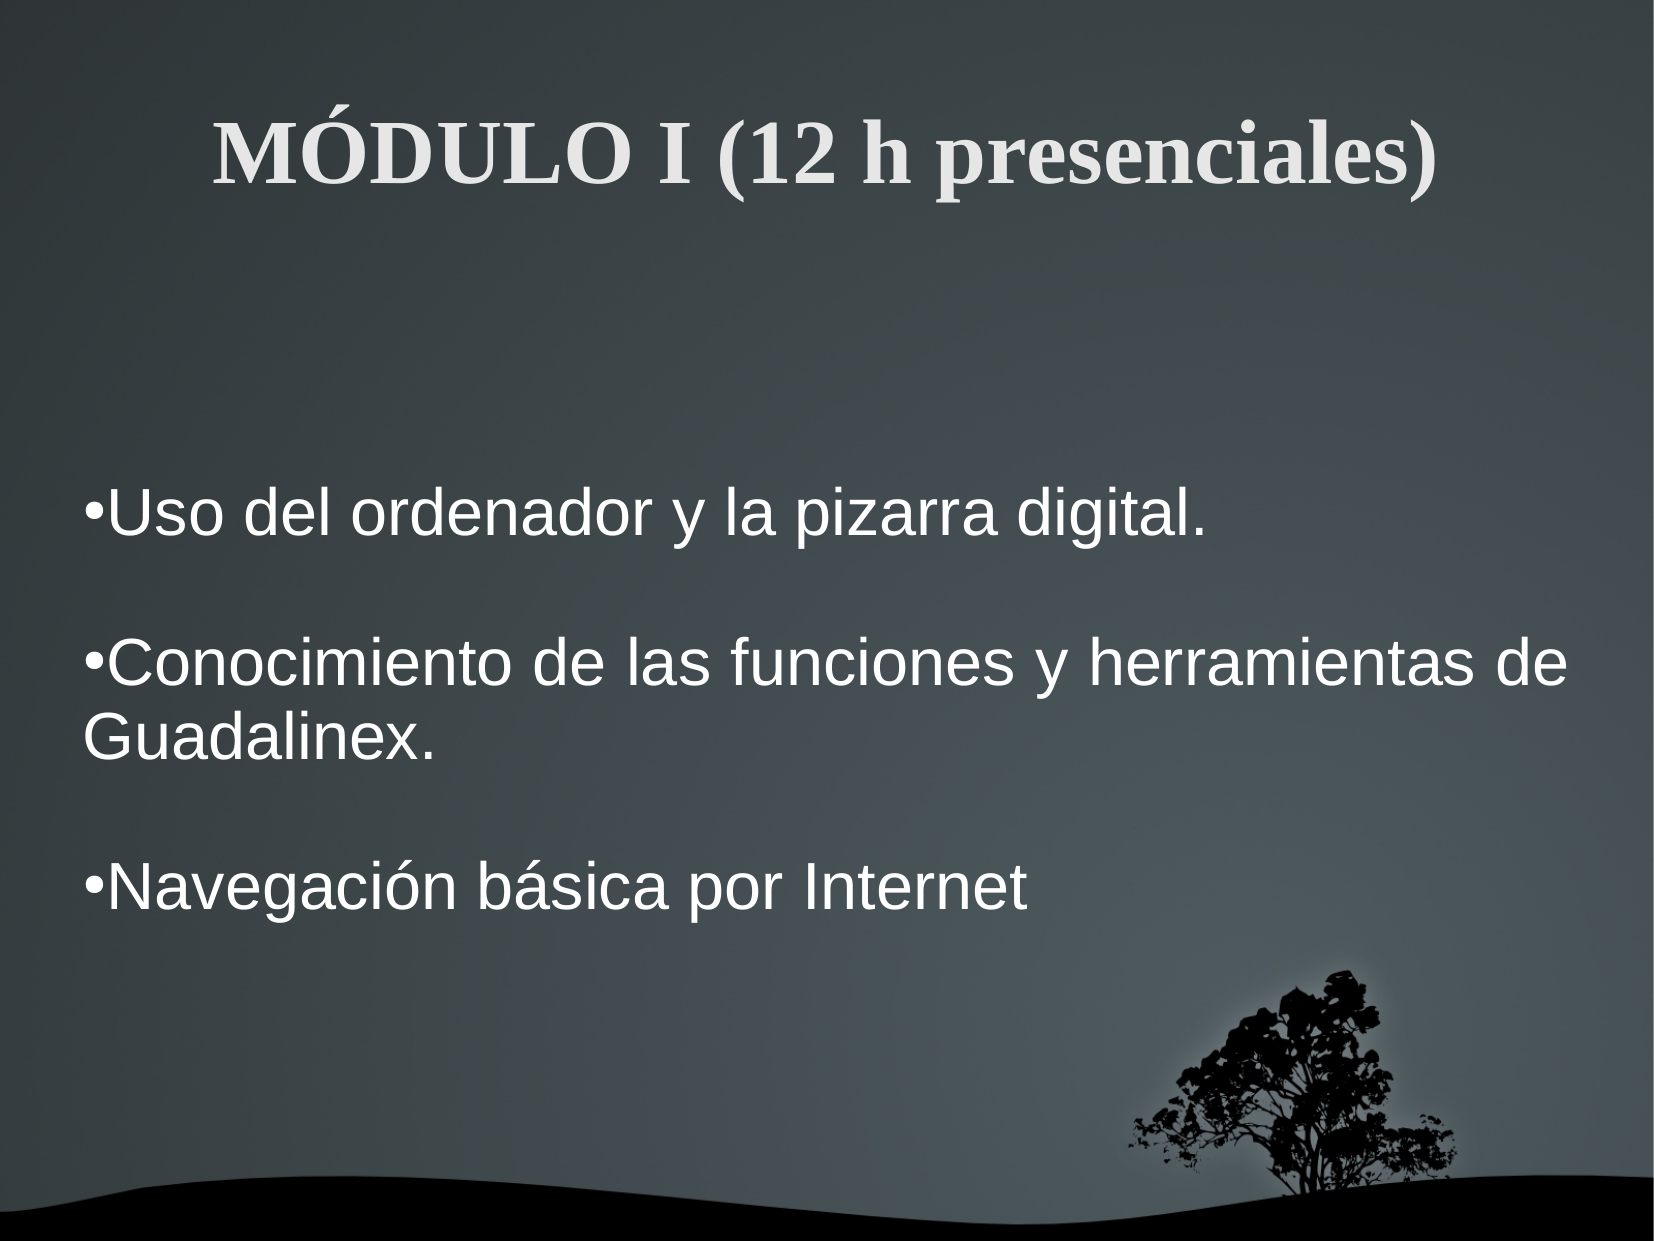

# MÓDULO I (12 h presenciales)
Uso del ordenador y la pizarra digital.
Conocimiento de las funciones y herramientas de Guadalinex.
Navegación básica por Internet